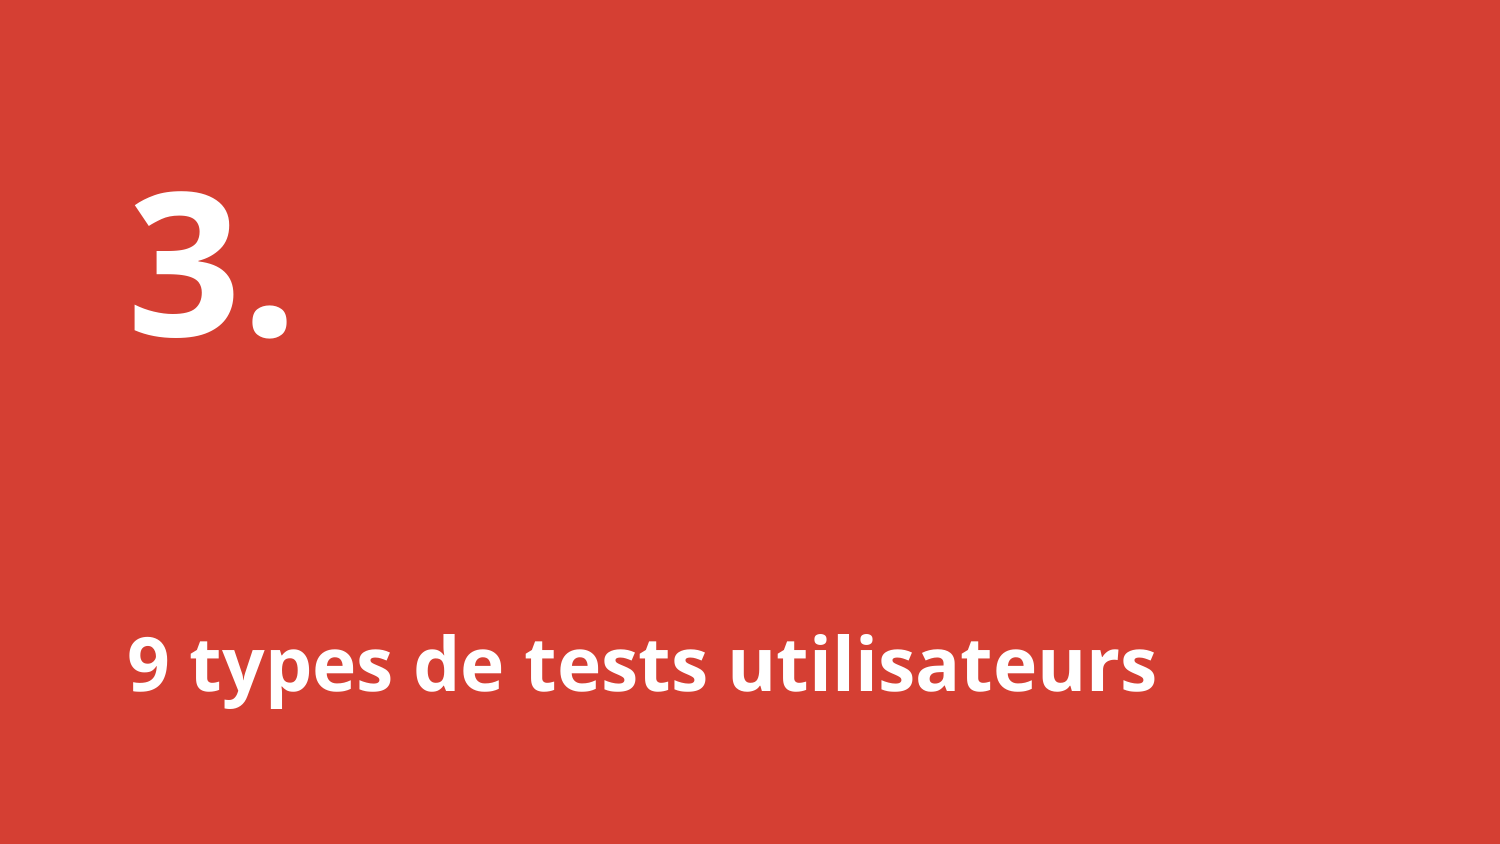

# 3. 9 types de tests utilisateurs